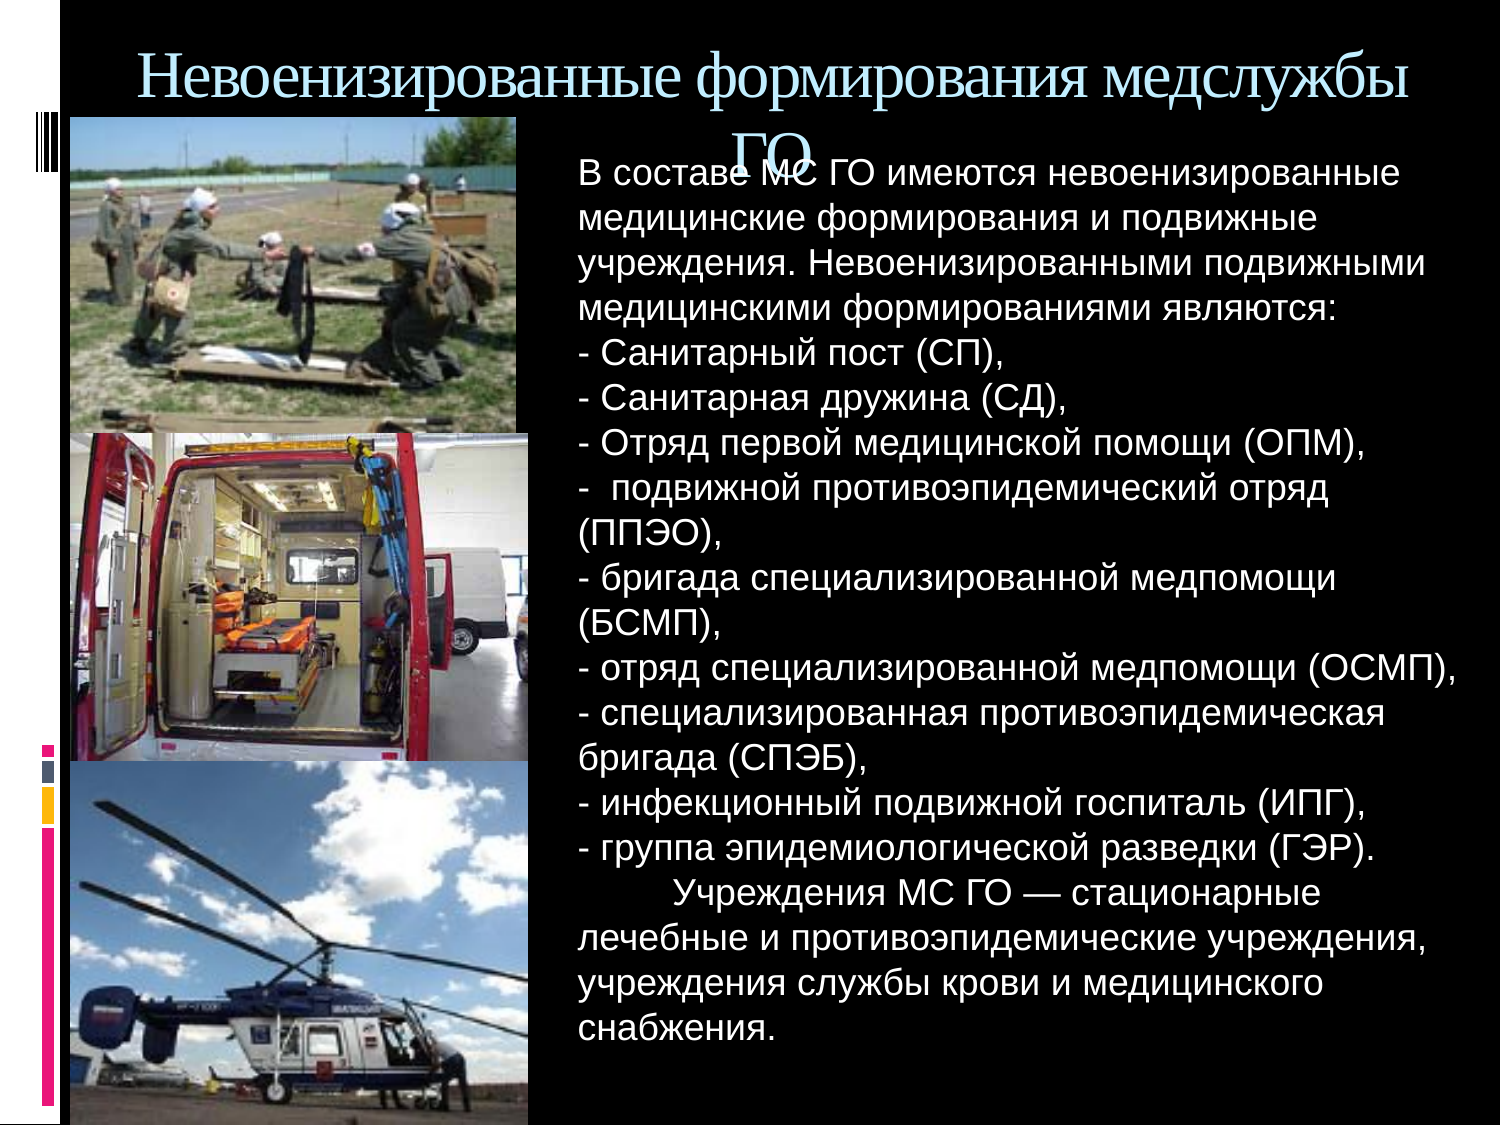

# Невоенизированные формирования медслужбы ГО
В составе МС ГО имеются невоенизированные медицинские формирования и подвижные учреждения. Невоенизированными подвижными медицинскими формированиями являются:
- Санитарный пост (СП),
- Санитарная дружина (СД),
- Отряд первой медицинской помощи (ОПМ),
- подвижной противоэпидемический отряд (ППЭО),
- бригада специализированной медпомощи (БСМП),
- отряд специализированной медпомощи (ОСМП),
- специализированная противоэпидемическая бригада (СПЭБ),
- инфекционный подвижной госпиталь (ИПГ),
- группа эпидемиологической разведки (ГЭР).
 Учреждения МС ГО — стационарные лечебные и противоэпидемические учреждения, учреждения службы крови и медицинского снабжения.